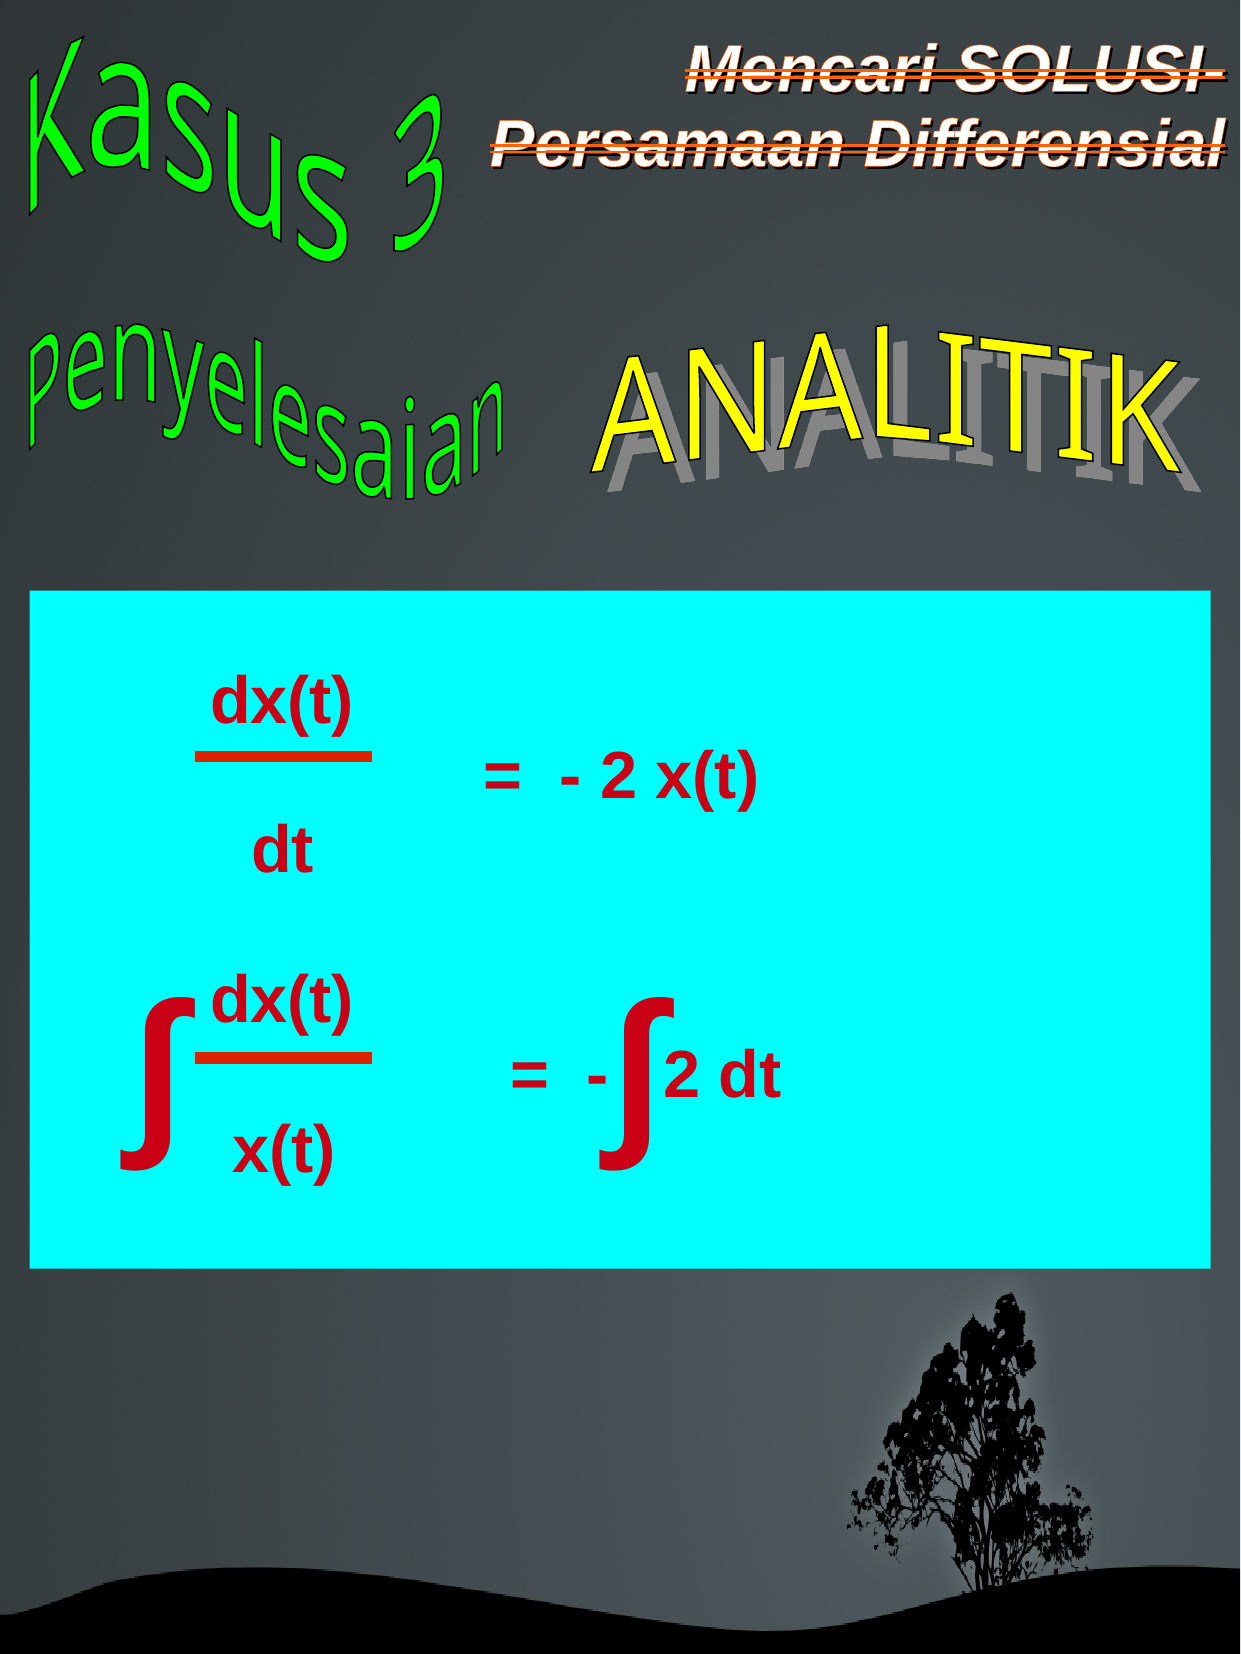

Mencari SOLUSI-Persamaan Differensial
Kasus 3
Penyelesaian
ANALITIK
 dx(t)
= - 2 x(t)
 dt
 dx(t)
 = - 2 dt
 x(t)
∫
∫